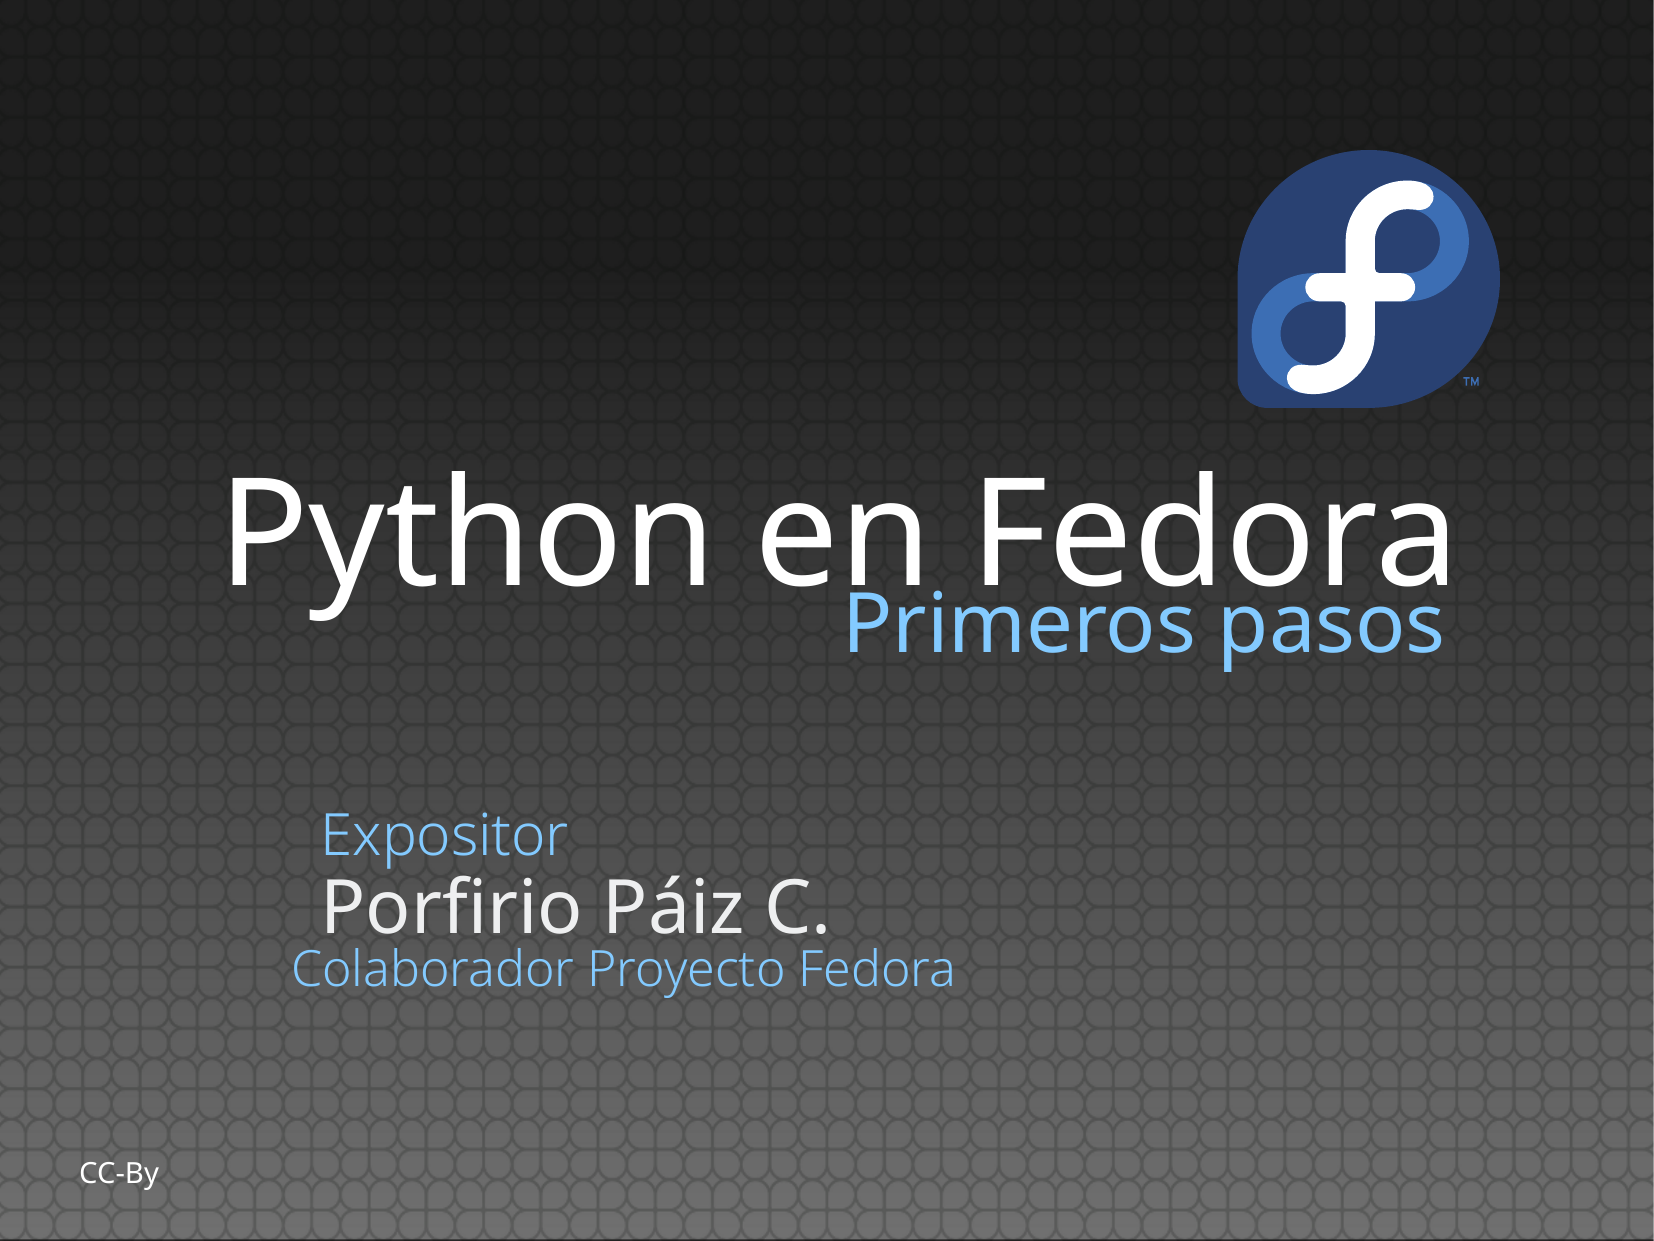

Python en Fedora
# Primeros pasos
Expositor
Porfirio Páiz C.
Colaborador Proyecto Fedora
CC-By